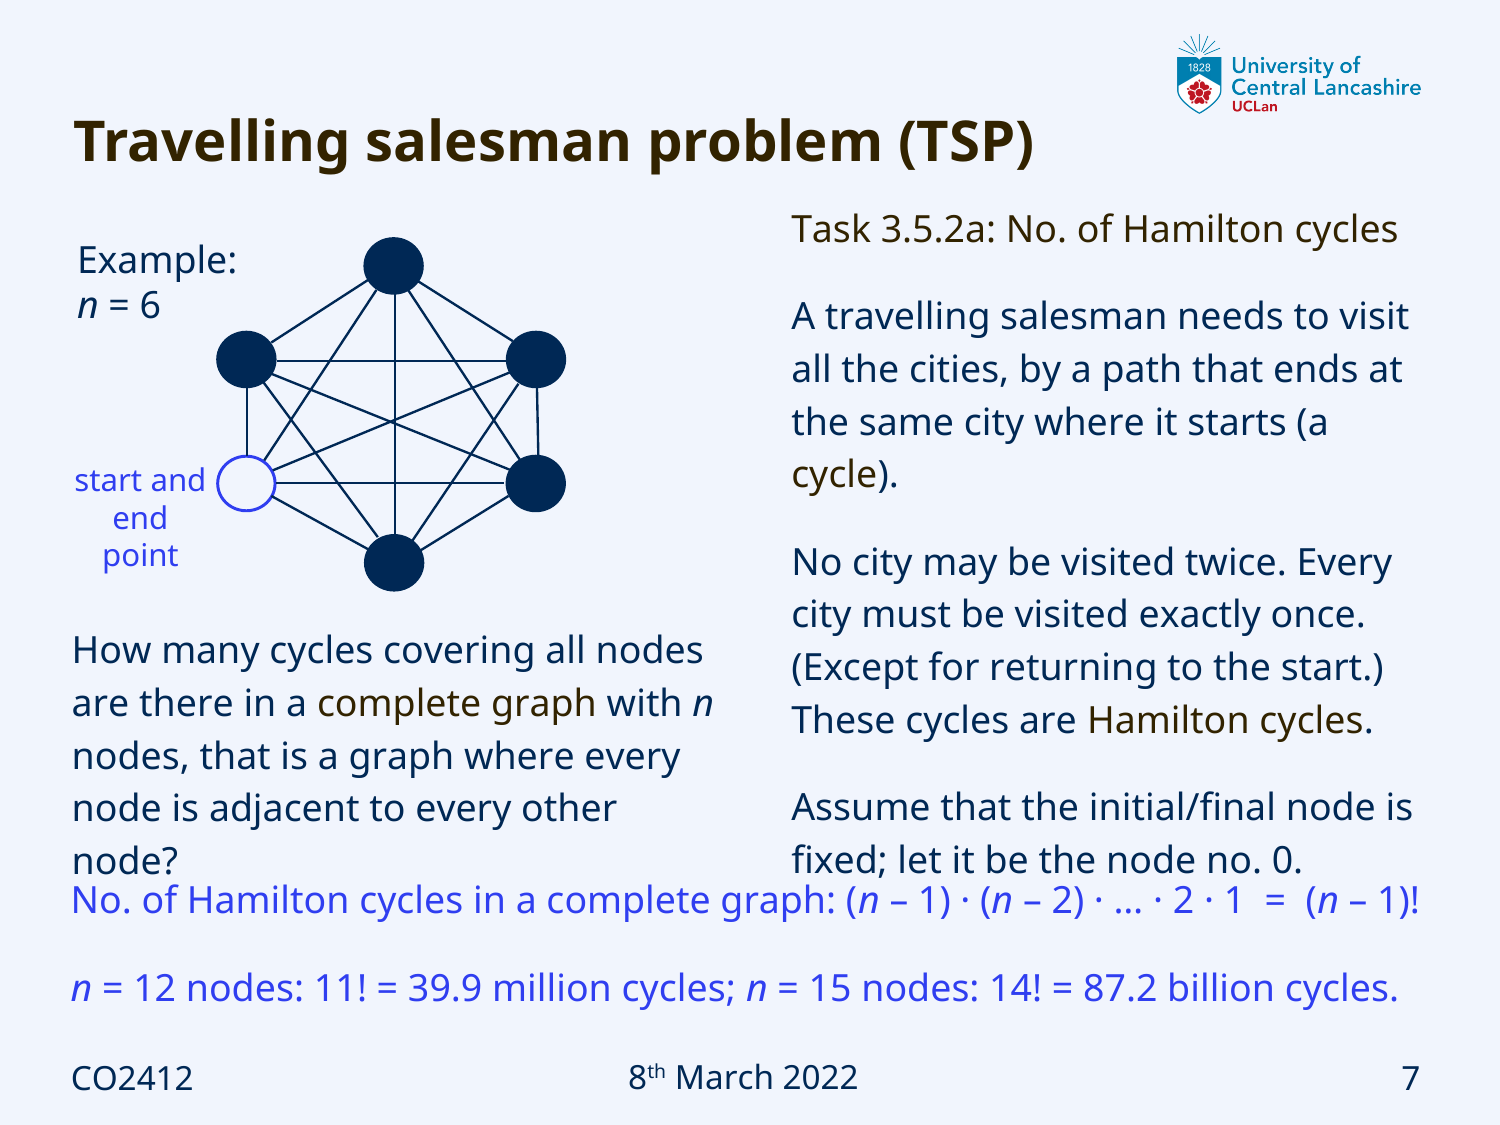

# Travelling salesman problem (TSP)
Task 3.5.2a: No. of Hamilton cycles
A travelling salesman needs to visit all the cities, by a path that ends at the same city where it starts (a cycle).
No city may be visited twice. Every city must be visited exactly once. (Except for returning to the start.) These cycles are Hamilton cycles.
Assume that the initial/final node is fixed; let it be the node no. 0.
Example:
n = 6
start and end point
How many cycles covering all nodes are there in a complete graph with n nodes, that is a graph where every node is adjacent to every other node?
No. of Hamilton cycles in a complete graph: (n – 1) · (n – 2) · … · 2 · 1 = (n – 1)!
n = 12 nodes: 11! = 39.9 million cycles; n = 15 nodes: 14! = 87.2 billion cycles.